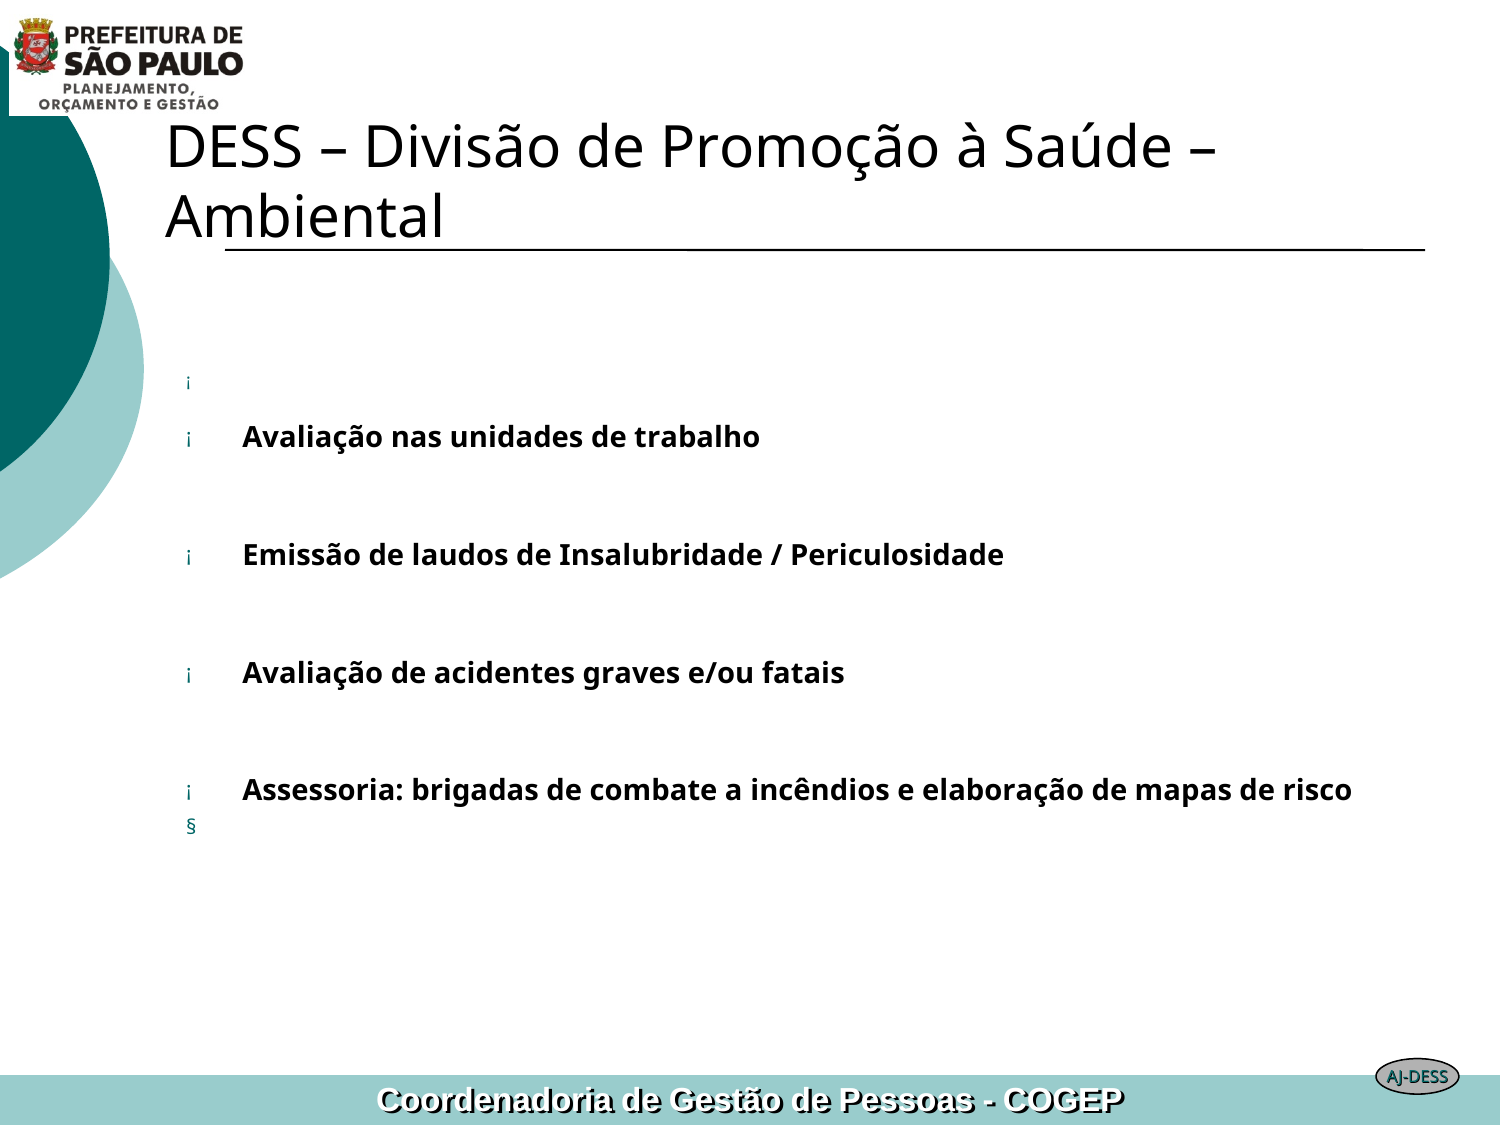

# DESS – Divisão de Promoção à Saúde – Ambiental
Avaliação nas unidades de trabalho
Emissão de laudos de Insalubridade / Periculosidade
Avaliação de acidentes graves e/ou fatais
Assessoria: brigadas de combate a incêndios e elaboração de mapas de risco
AJ-DESS
AJ